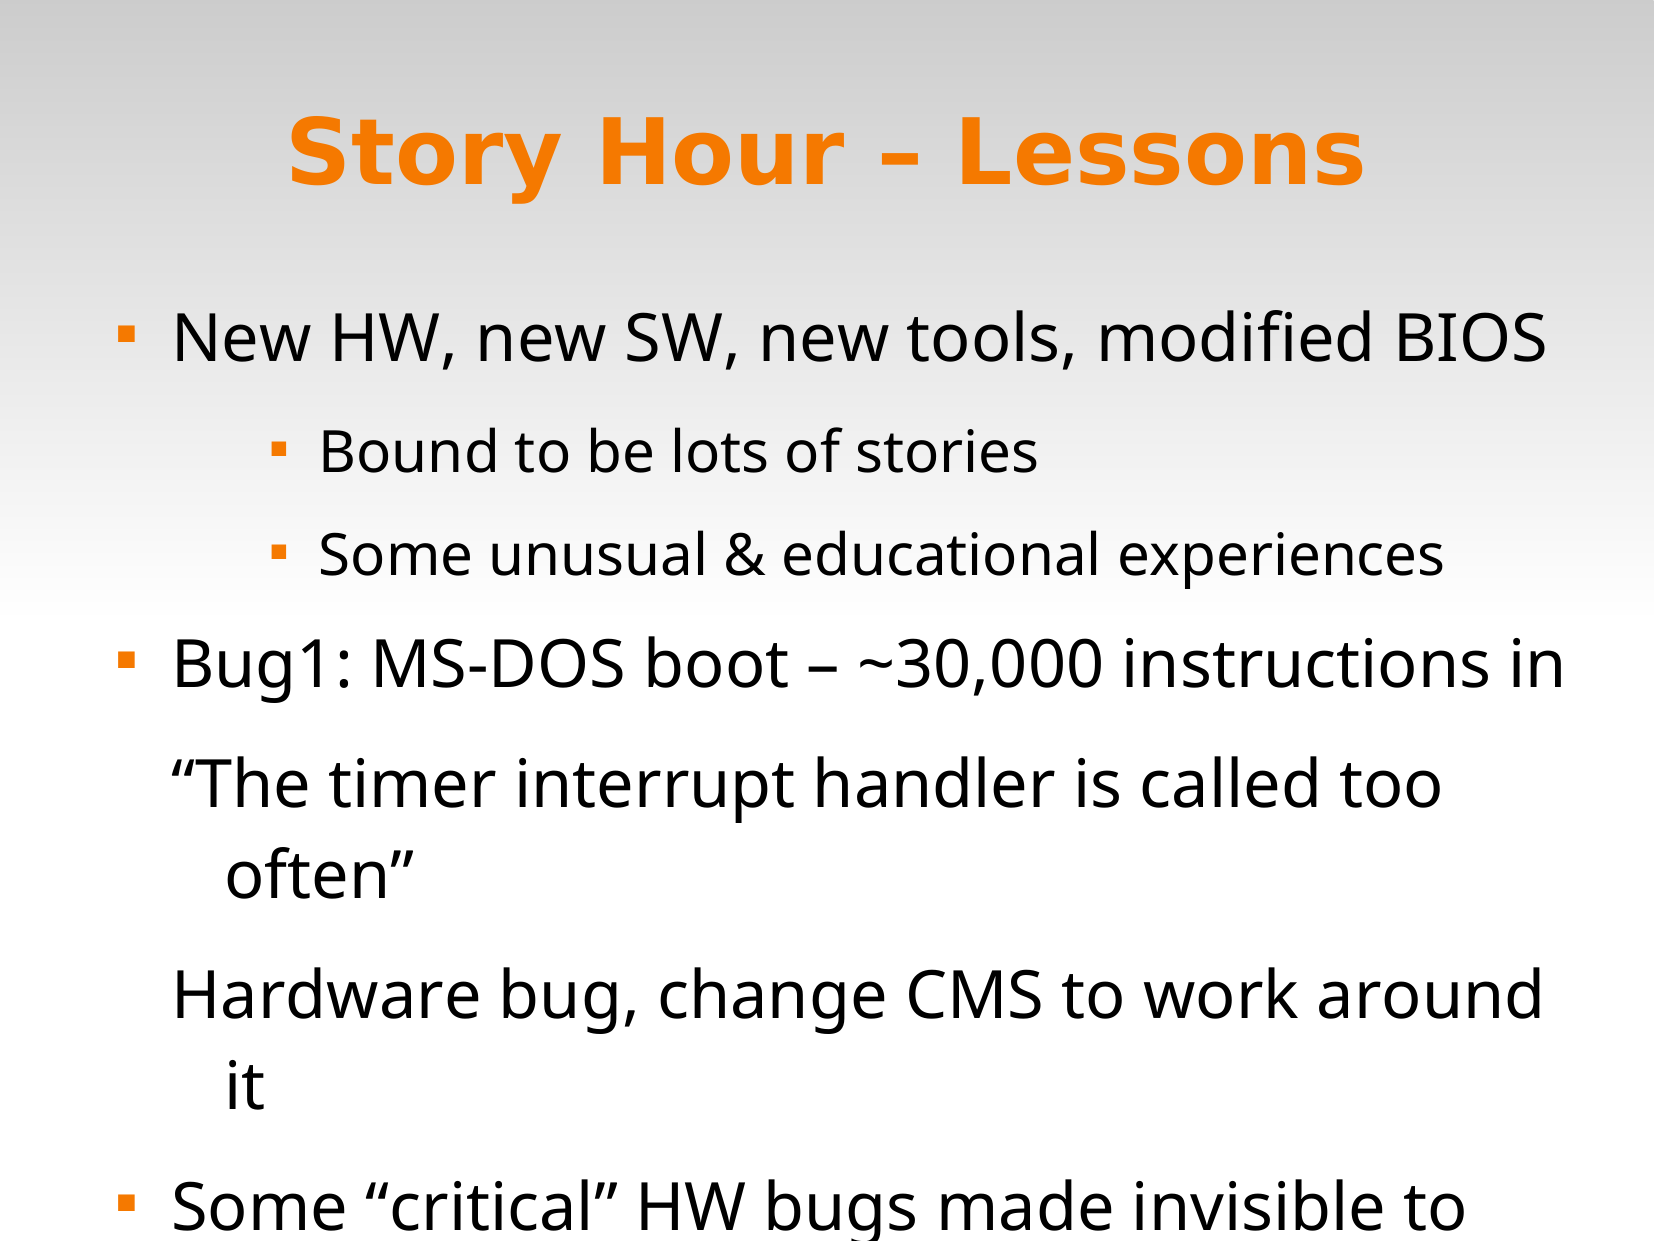

# Story Hour – Lessons
New HW, new SW, new tools, modified BIOS
Bound to be lots of stories
Some unusual & educational experiences
Bug1: MS-DOS boot – ~30,000 instructions in
“The timer interrupt handler is called too often”
Hardware bug, change CMS to work around it
Some “critical” HW bugs made invisible to user
Keep working in parallel w/ HW fix & tapeout